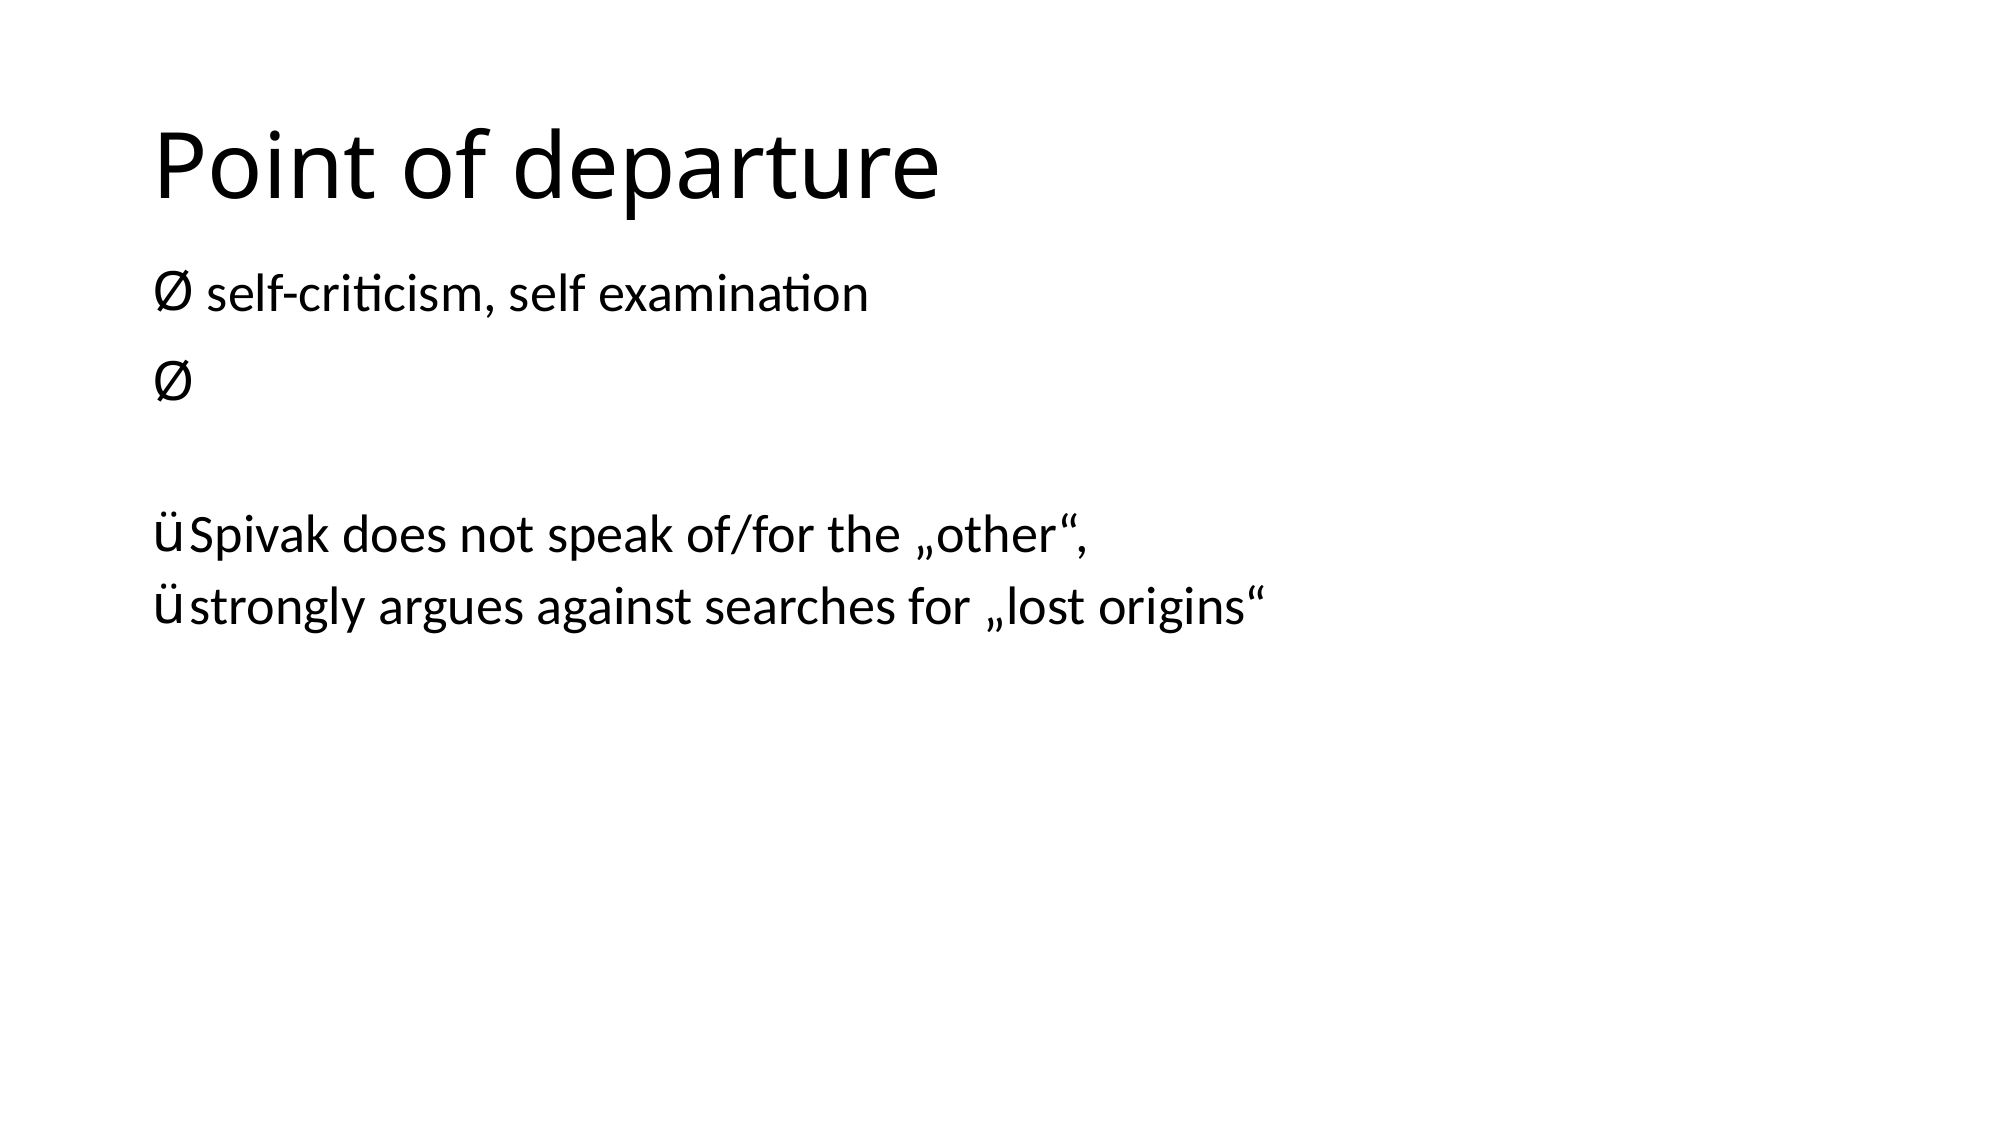

# Point of departure
 self-criticism, self examination
Spivak does not speak of/for the „other“,
strongly argues against searches for „lost origins“